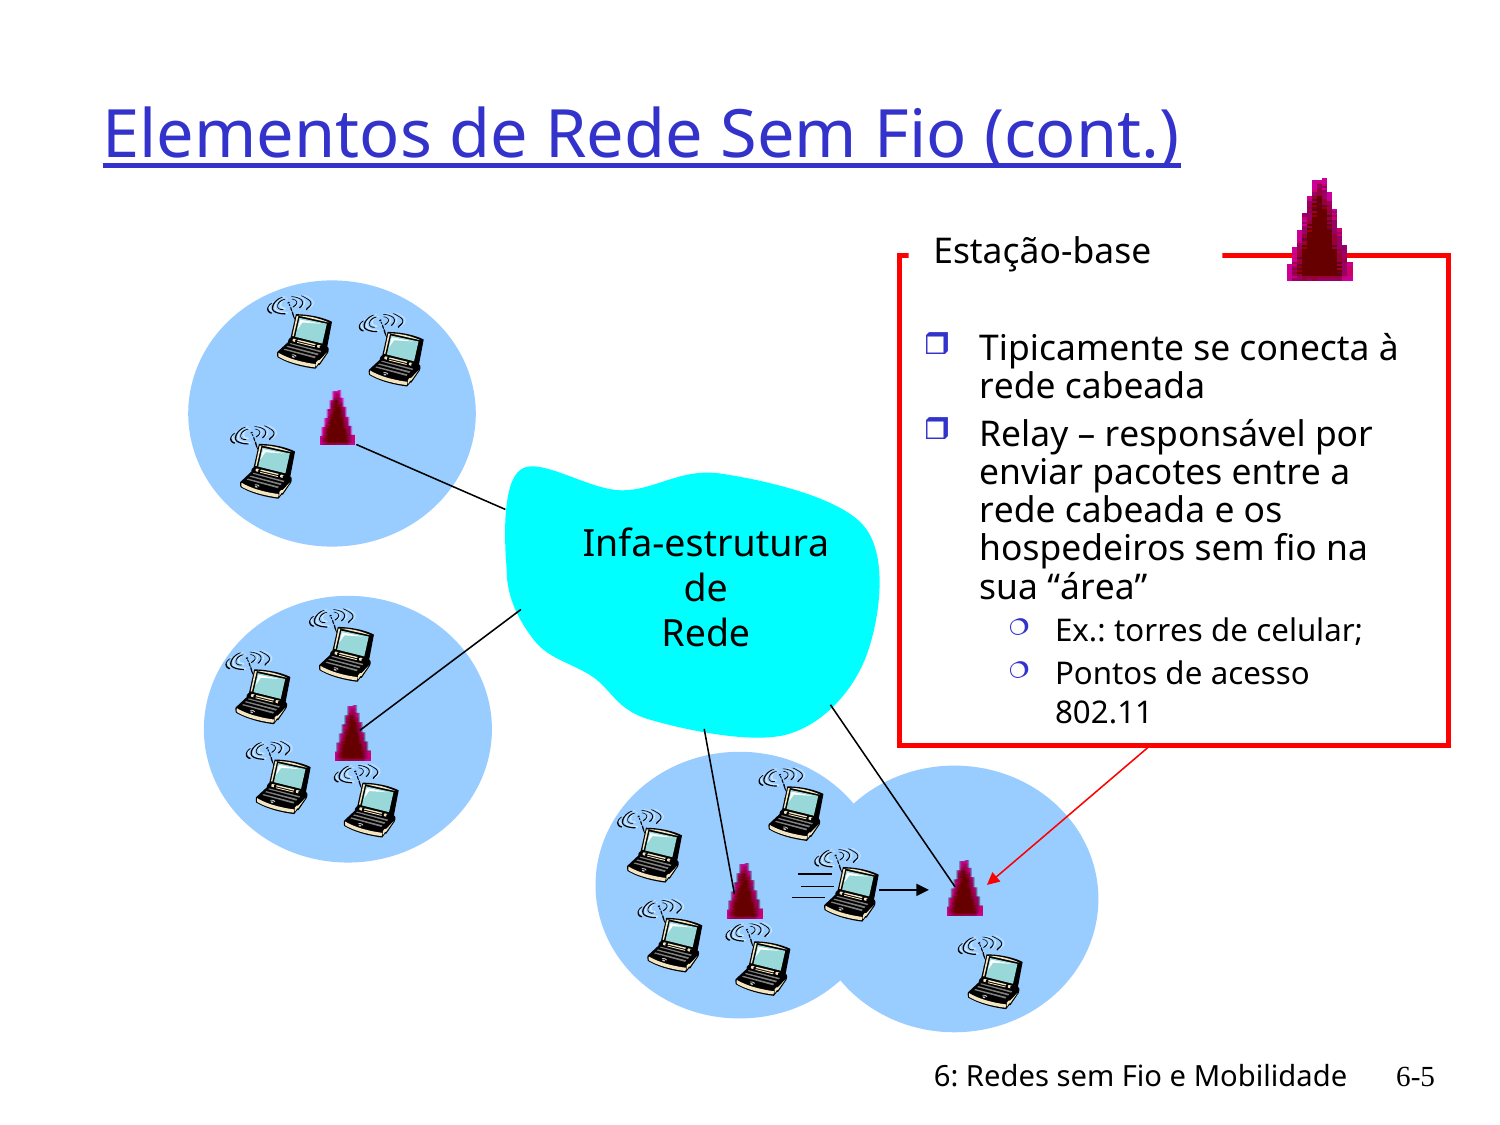

Elementos de Rede Sem Fio (cont.)
 Estação-base
Tipicamente se conecta à rede cabeada
Relay – responsável por enviar pacotes entre a rede cabeada e os hospedeiros sem fio na sua “área”
Ex.: torres de celular;
Pontos de acesso 802.11
Infa-estrutura
de
Rede
6: Redes sem Fio e Mobilidade